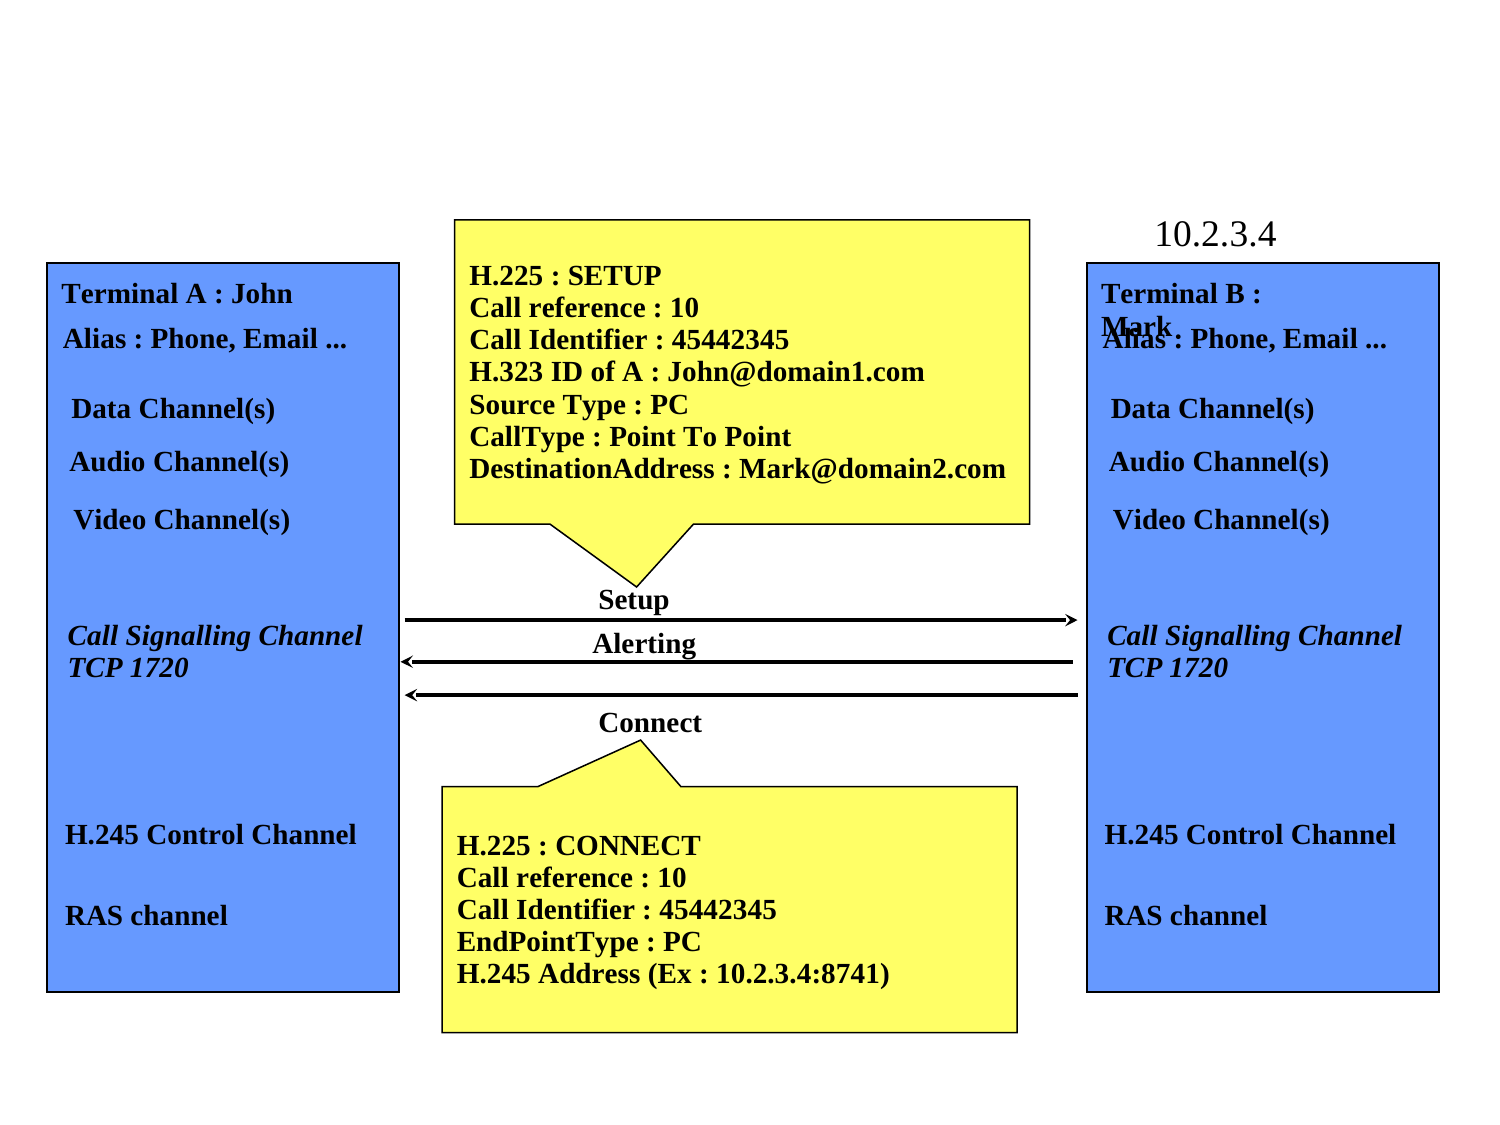

10.2.3.4
H.225 : SETUP
Call reference : 10
Call Identifier : 45442345
H.323 ID of A : John@domain1.com
Source Type : PC
CallType : Point To Point
DestinationAddress : Mark@domain2.com
Terminal A : John
Alias : Phone, Email ...
Data Channel(s)
Audio Channel(s)
Video Channel(s)
Call Signalling Channel
TCP 1720
H.245 Control Channel
RAS channel
Terminal B : Mark
Alias : Phone, Email ...
Data Channel(s)
Audio Channel(s)
Video Channel(s)
Call Signalling Channel
TCP 1720
H.245 Control Channel
RAS channel
Setup
Alerting
Connect
H.225 : CONNECT
Call reference : 10
Call Identifier : 45442345
EndPointType : PC
H.245 Address (Ex : 10.2.3.4:8741)